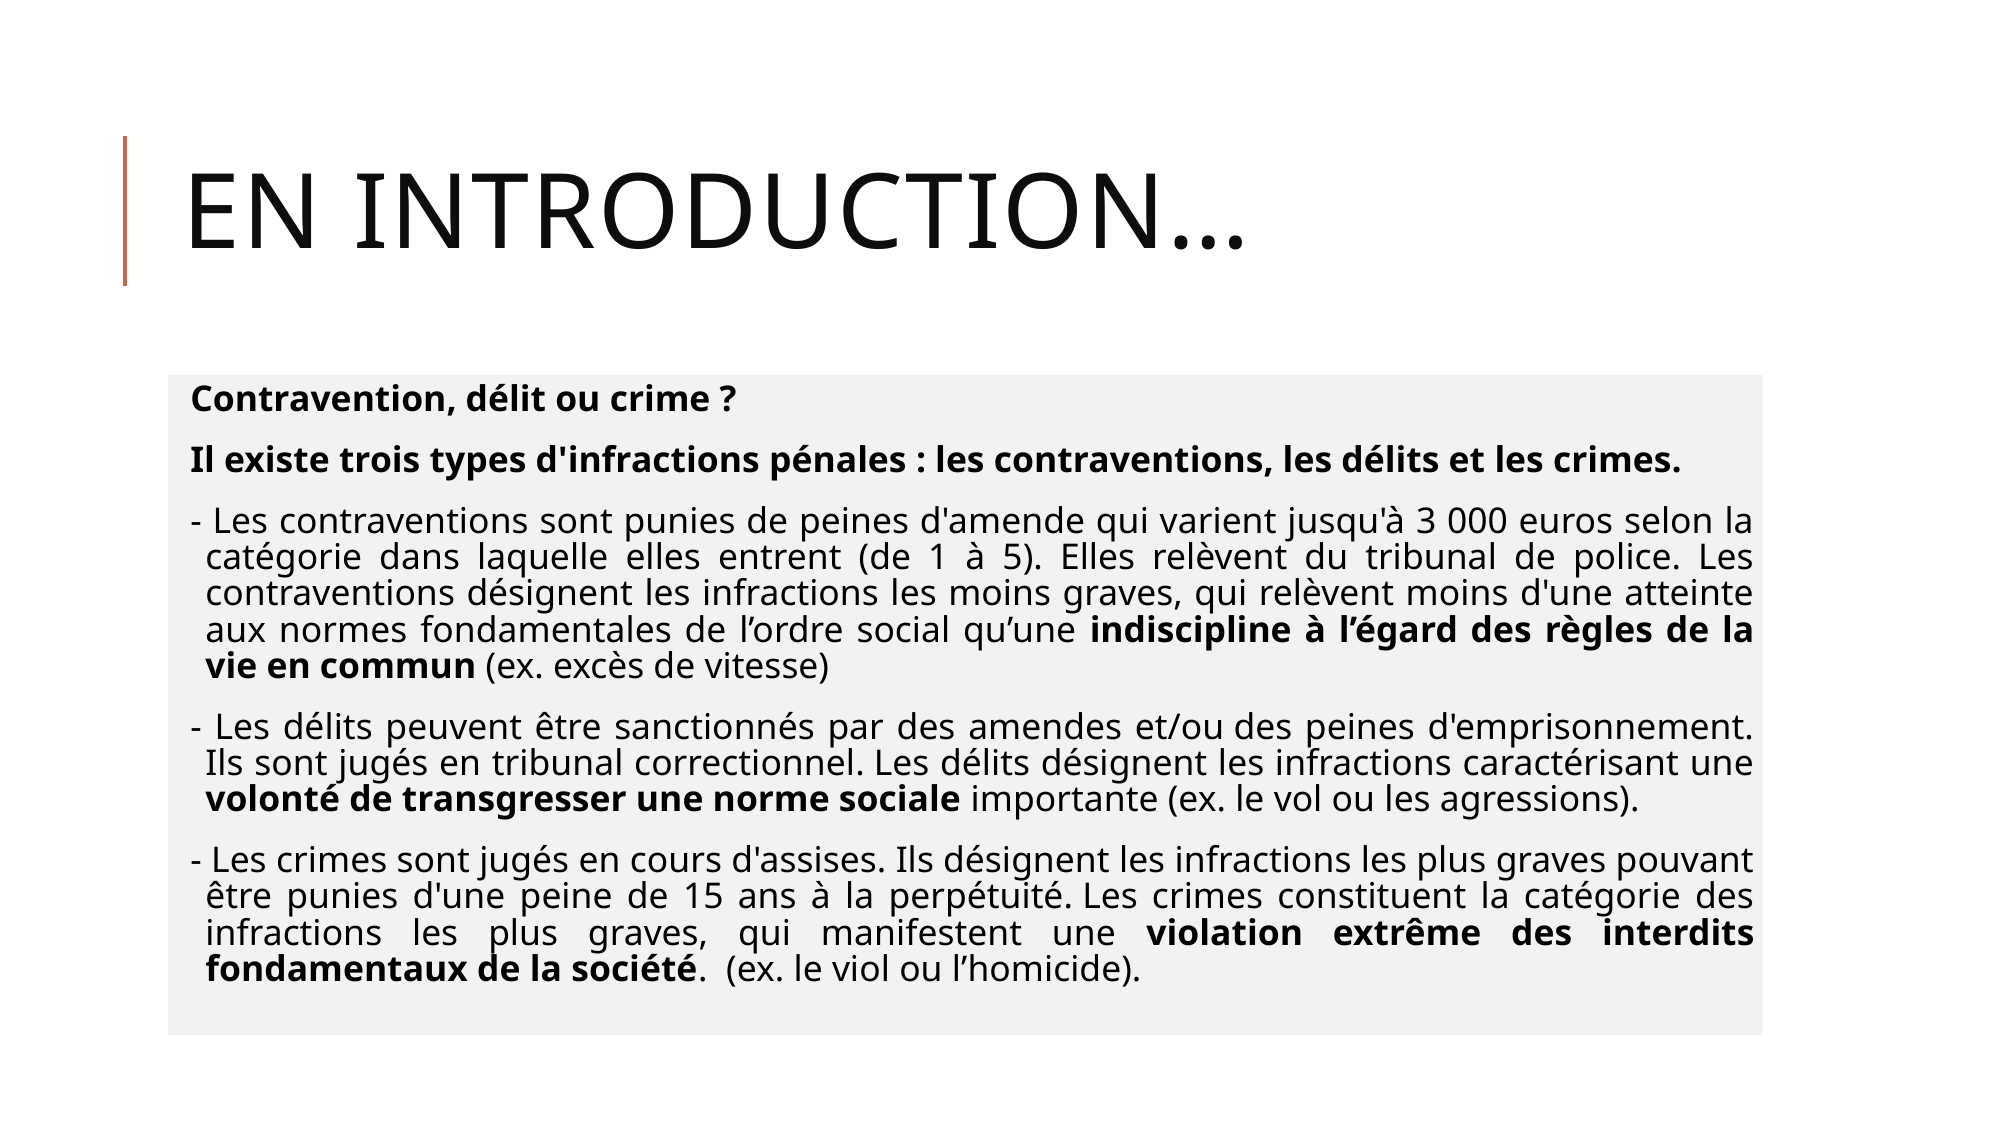

# En introduction…
Contravention, délit ou crime ?
Il existe trois types d'infractions pénales : les contraventions, les délits et les crimes.
- Les contraventions sont punies de peines d'amende qui varient jusqu'à 3 000 euros selon la catégorie dans laquelle elles entrent (de 1 à 5). Elles relèvent du tribunal de police. Les contraventions désignent les infractions les moins graves, qui relèvent moins d'une atteinte aux normes fondamentales de l’ordre social qu’une indiscipline à l’égard des règles de la vie en commun (ex. excès de vitesse)
- Les délits peuvent être sanctionnés par des amendes et/ou des peines d'emprisonnement. Ils sont jugés en tribunal correctionnel. Les délits désignent les infractions caractérisant une volonté de transgresser une norme sociale importante (ex. le vol ou les agressions).
- Les crimes sont jugés en cours d'assises. Ils désignent les infractions les plus graves pouvant être punies d'une peine de 15 ans à la perpétuité. Les crimes constituent la catégorie des infractions les plus graves, qui manifestent une violation extrême des interdits fondamentaux de la société. (ex. le viol ou l’homicide).